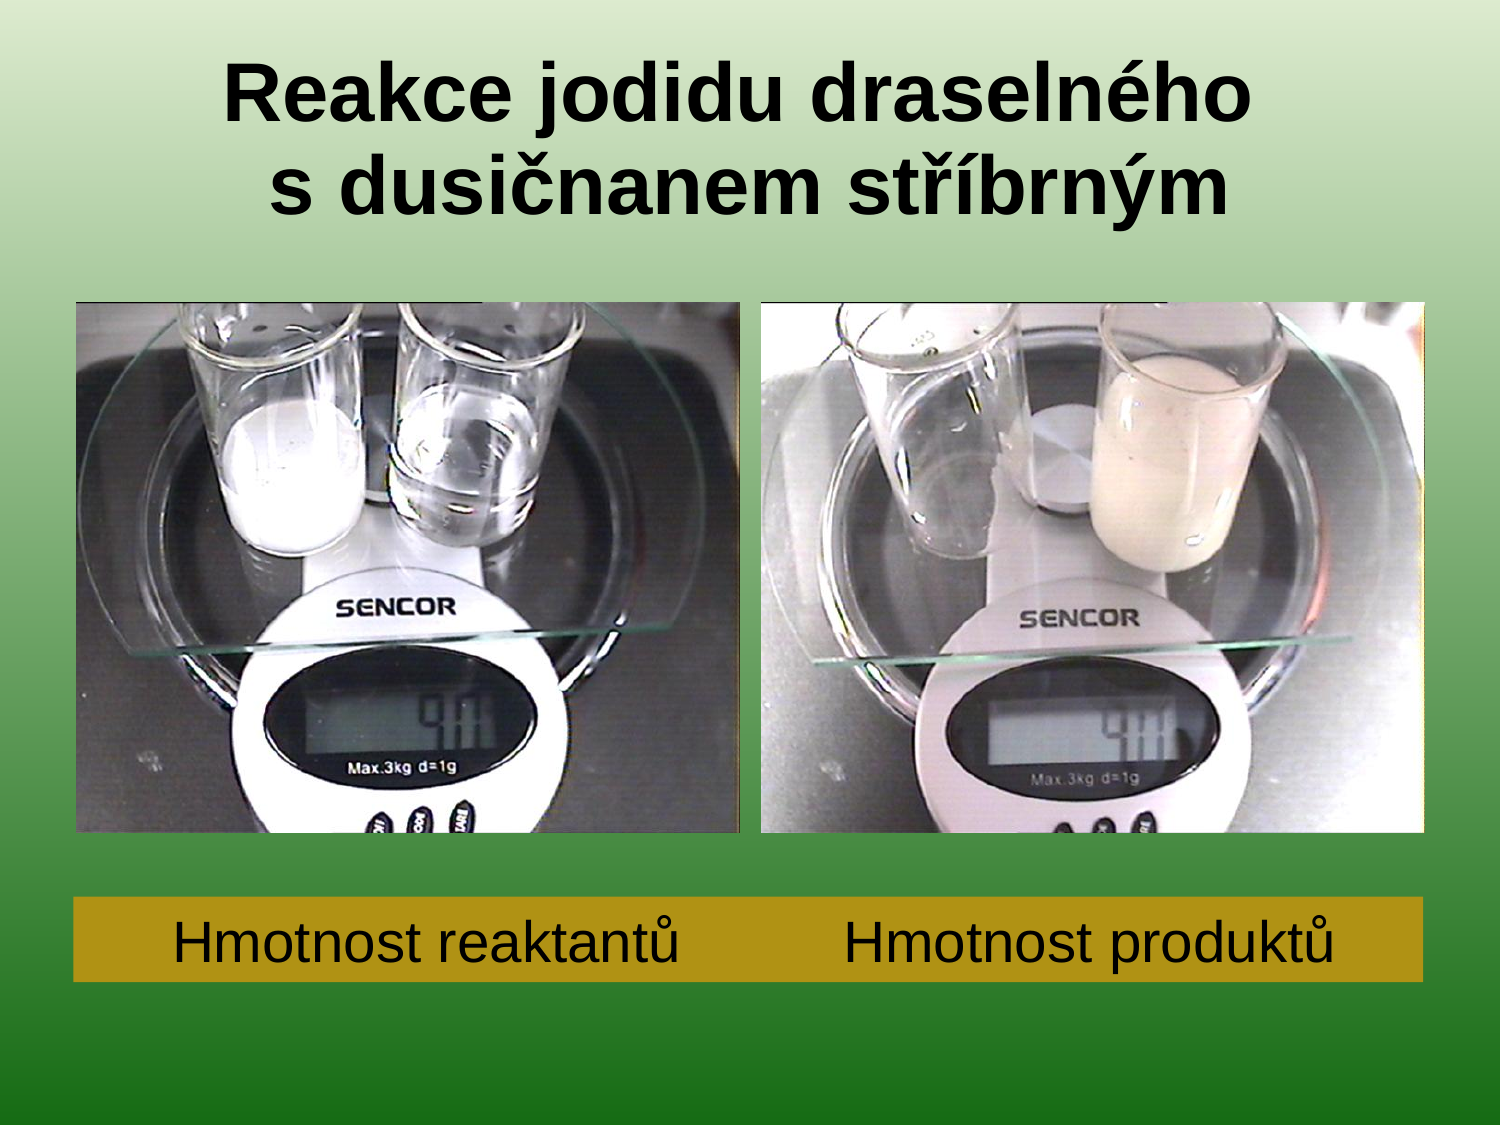

# Reakce jodidu draselného s dusičnanem stříbrným
 Hmotnost reaktantů Hmotnost produktů